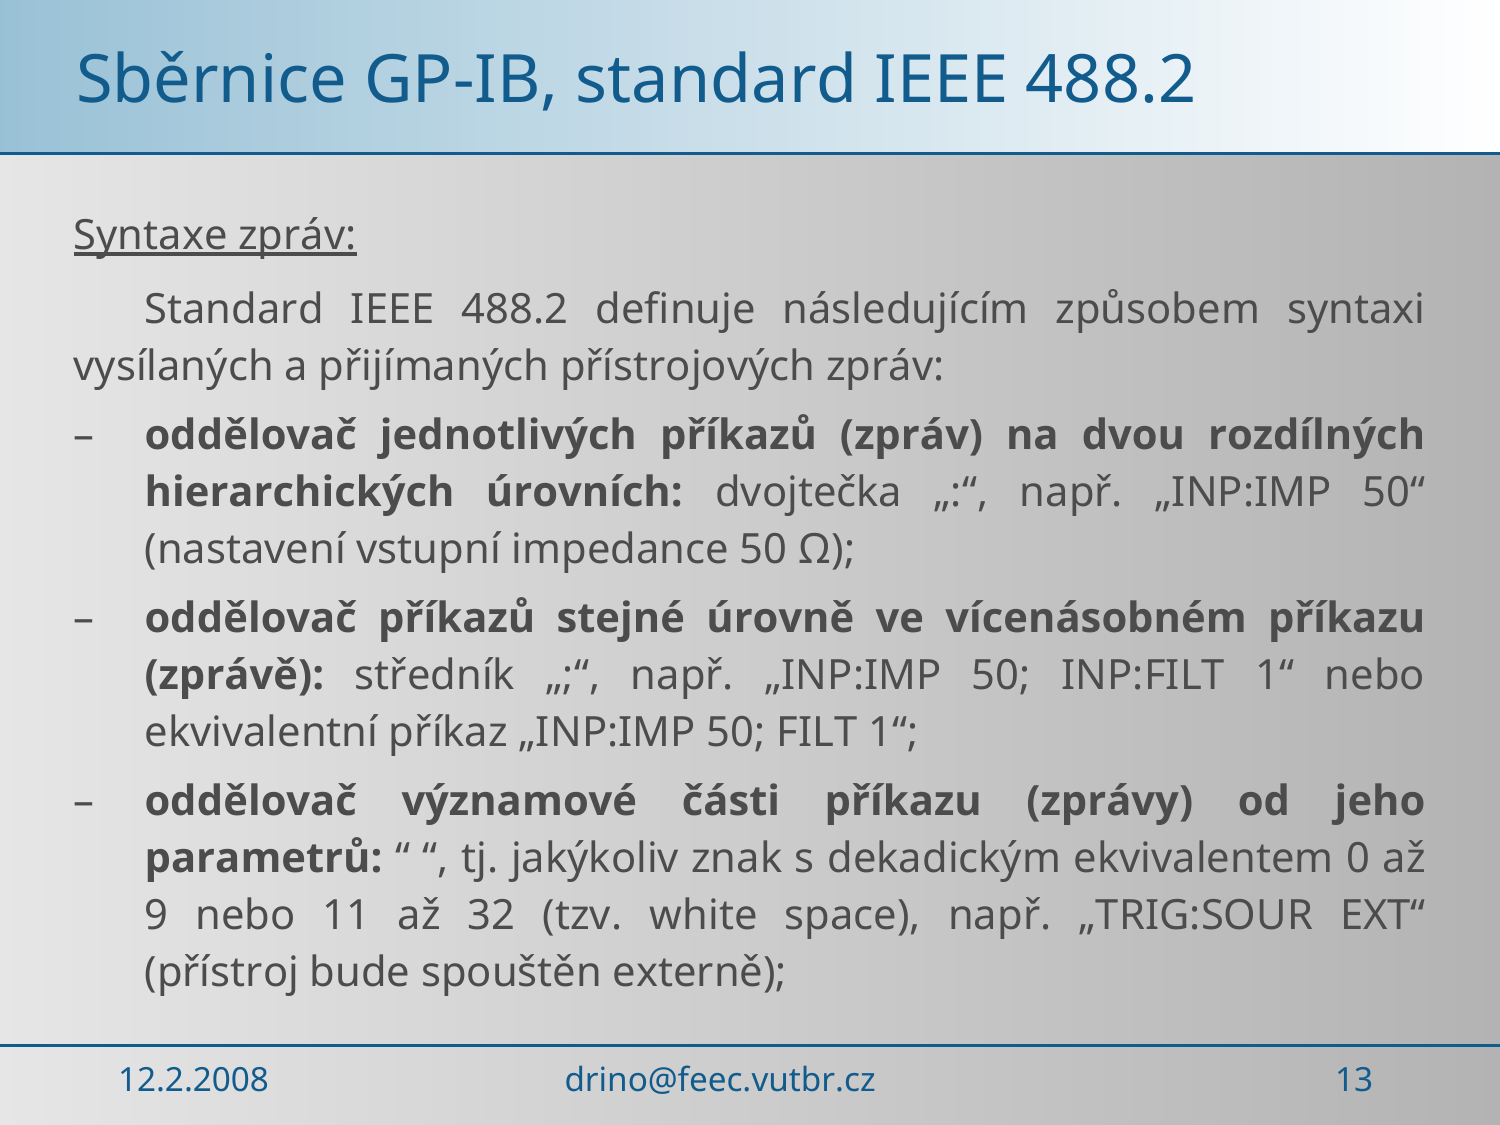

# Sběrnice GP-IB, standard IEEE 488.2
Syntaxe zpráv:
Standard IEEE 488.2 definuje následujícím způsobem syntaxi vysílaných a přijímaných přístrojových zpráv:
–	oddělovač jednotlivých příkazů (zpráv) na dvou rozdílných hierarchických úrovních: dvojtečka „:“, např. „INP:IMP 50“ (nastavení vstupní impedance 50 Ω);
–	oddělovač příkazů stejné úrovně ve vícenásobném příkazu (zprávě): středník „;“, např. „INP:IMP 50; INP:FILT 1“ nebo ekvivalentní příkaz „INP:IMP 50; FILT 1“;
–	oddělovač významové části příkazu (zprávy) od jeho parametrů: “ “, tj. jakýkoliv znak s dekadickým ekvivalentem 0 až 9 nebo 11 až 32 (tzv. white space), např. „TRIG:SOUR EXT“ (přístroj bude spouštěn externě);
12.2.2008
drino@feec.vutbr.cz